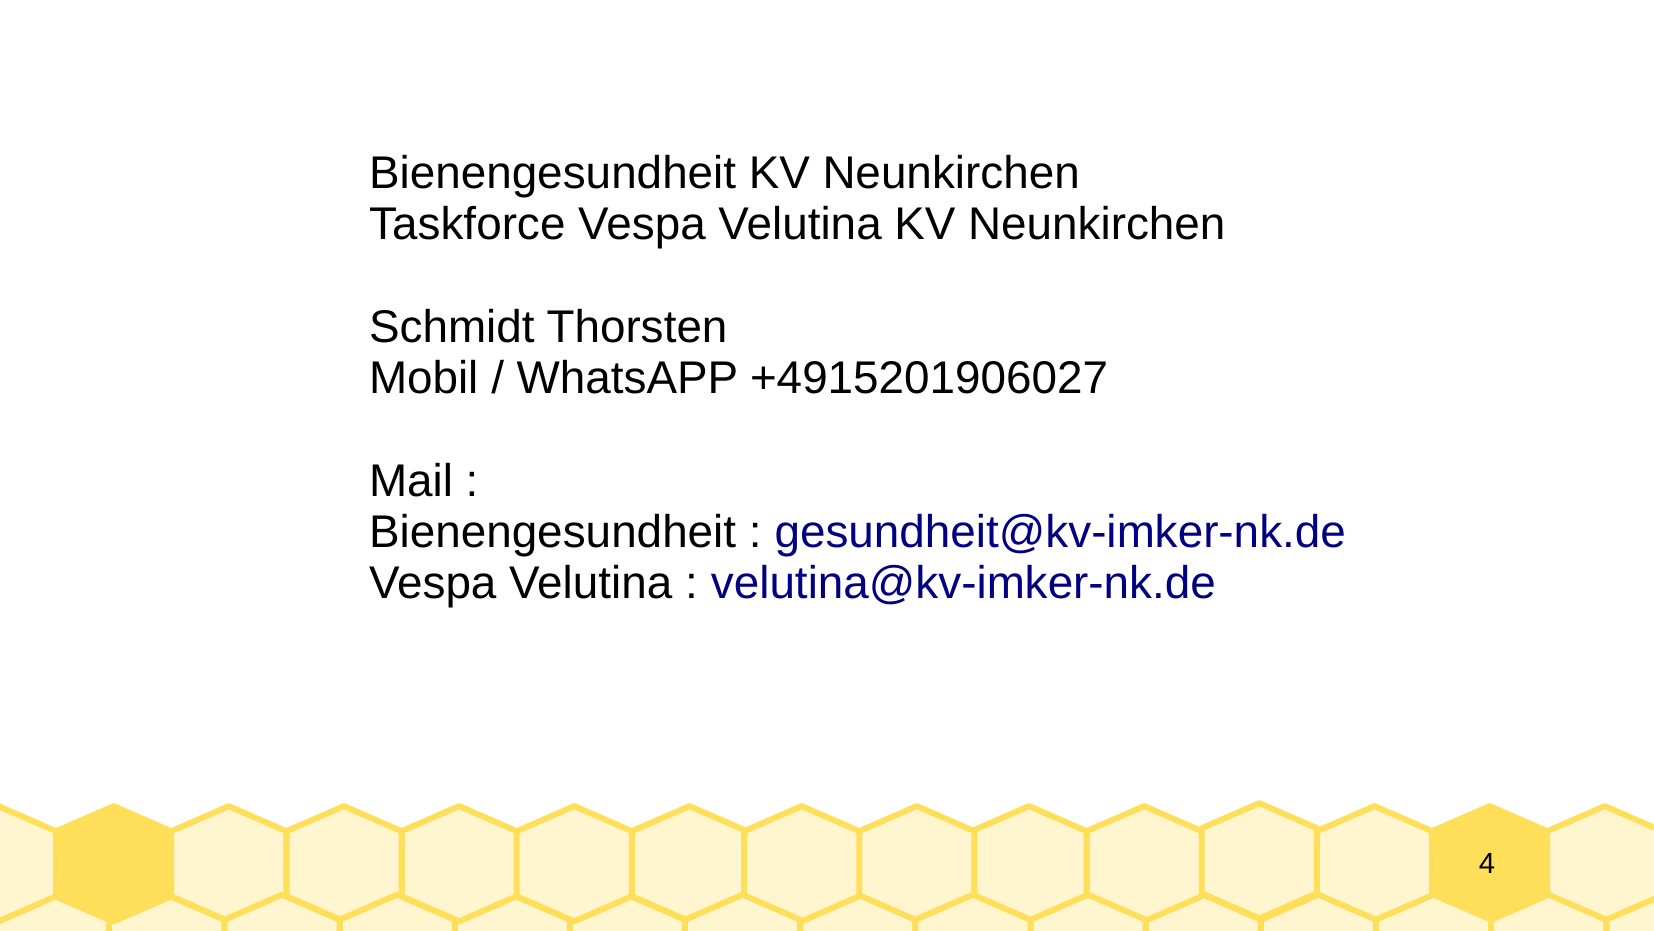

Bienengesundheit KV Neunkirchen
Taskforce Vespa Velutina KV Neunkirchen
Schmidt Thorsten
Mobil / WhatsAPP +4915201906027
Mail :
Bienengesundheit : gesundheit@kv-imker-nk.de
Vespa Velutina : velutina@kv-imker-nk.de